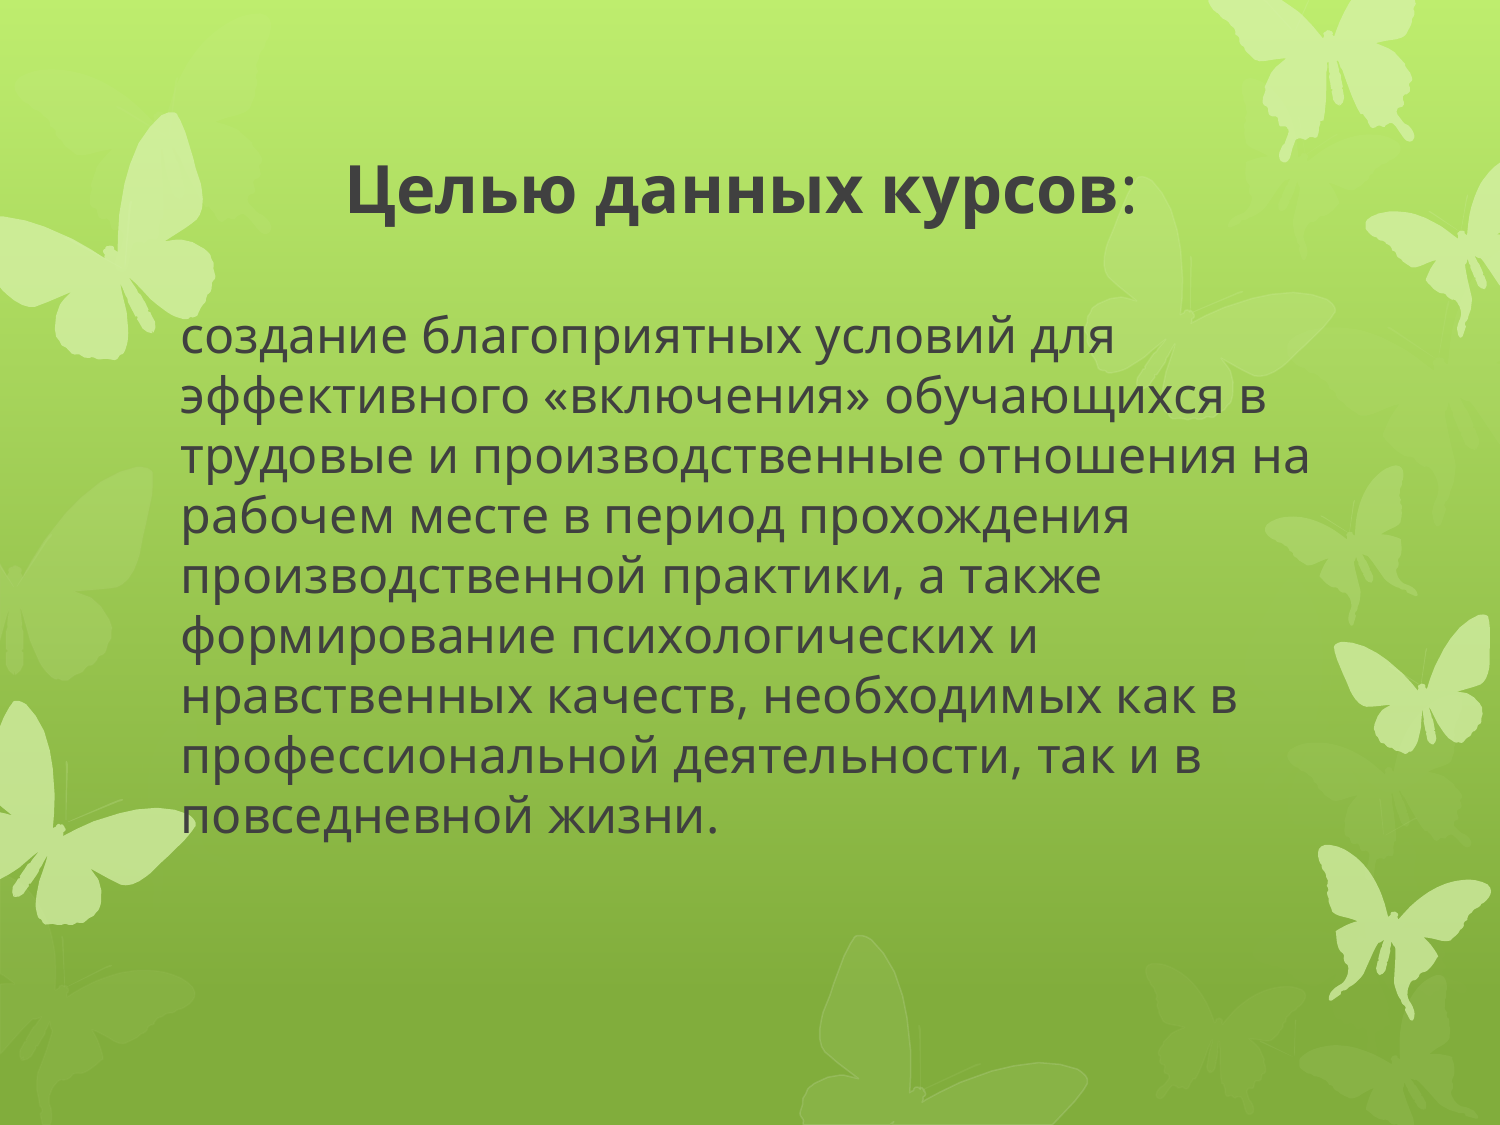

# Целью данных курсов:
создание благоприятных условий для эффективного «включения» обучающихся в трудовые и производственные отношения на рабочем месте в период прохождения производственной практики, а также формирование психологических и нравственных качеств, необходимых как в профессиональной деятельности, так и в повседневной жизни.